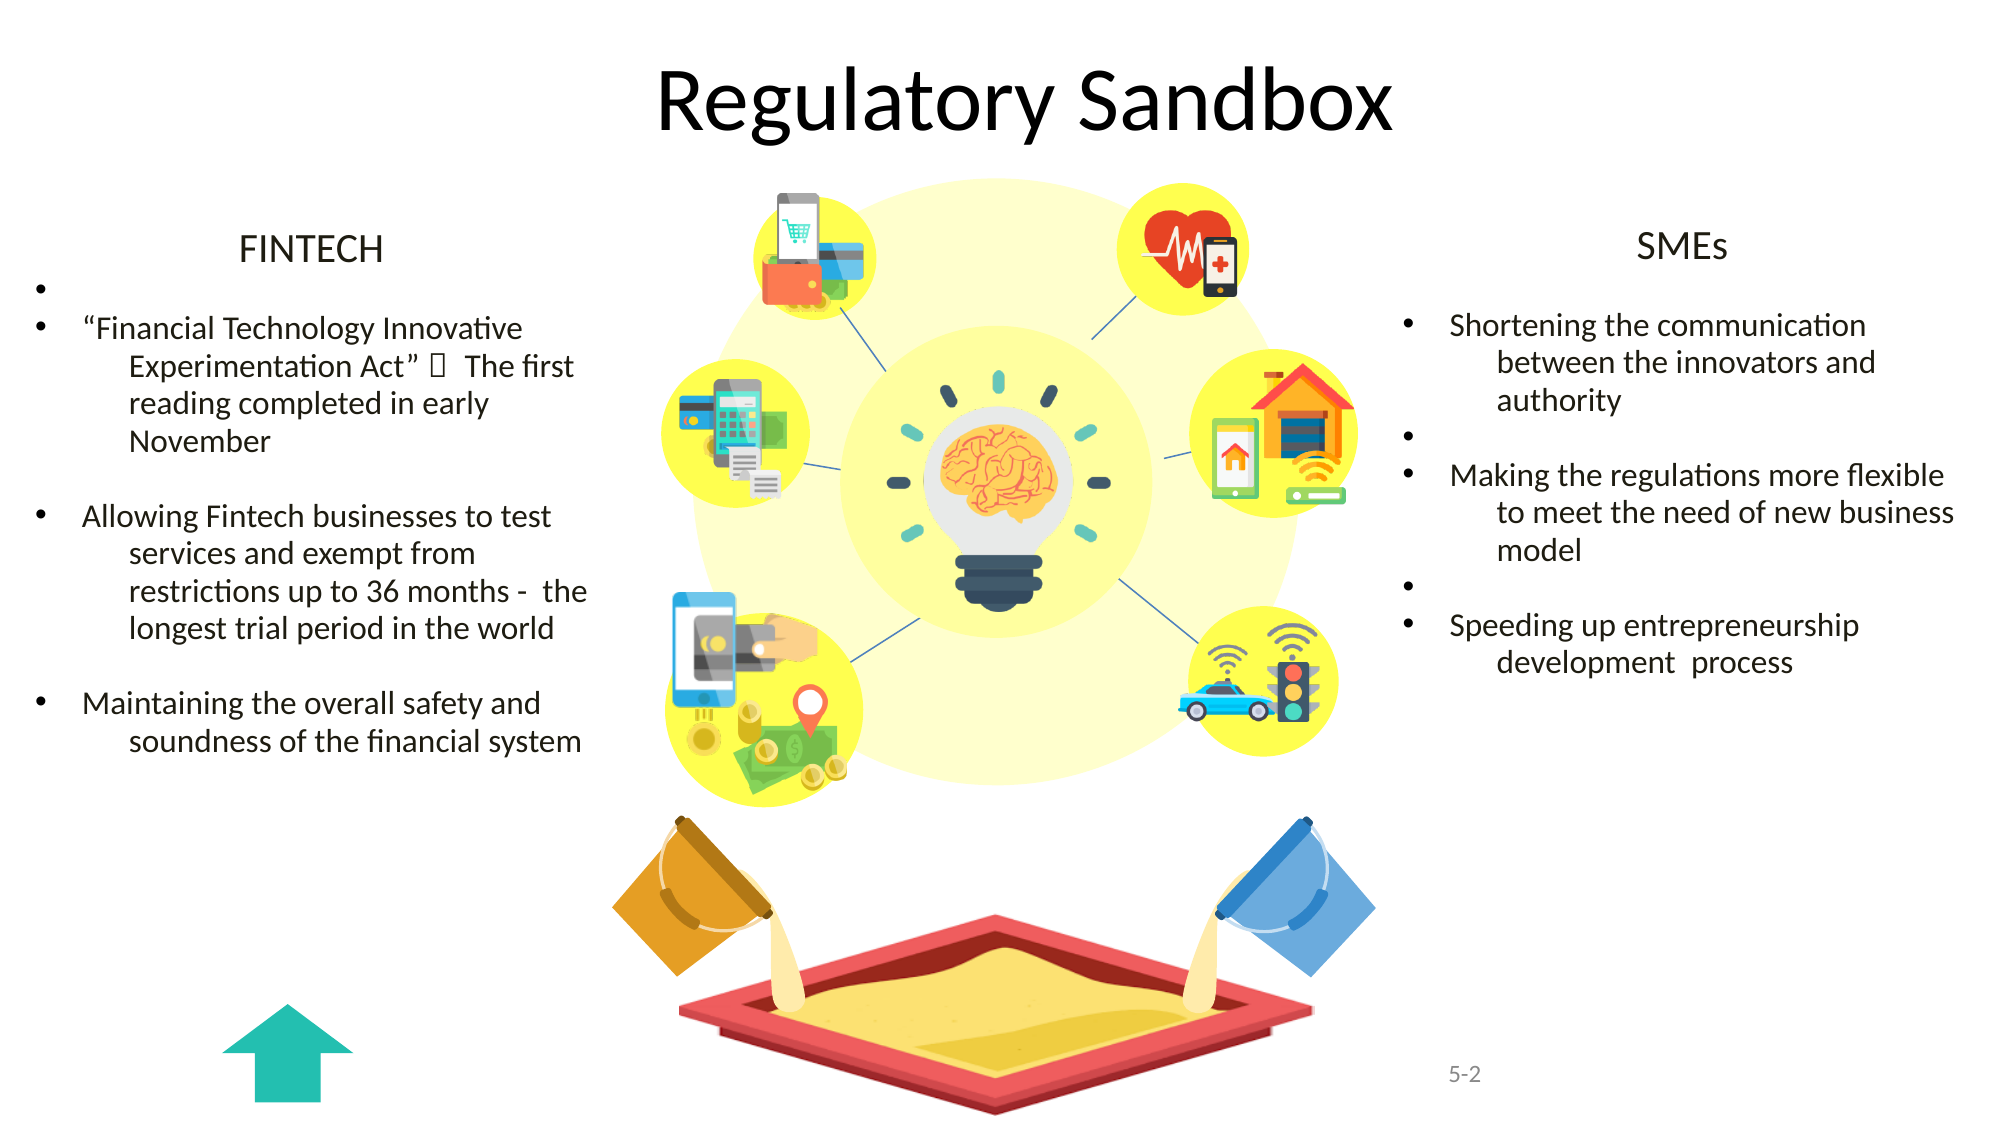

Regulatory Sandbox
SMEs
Shortening the communication between the innovators and authority
Making the regulations more flexible to meet the need of new business model
Speeding up entrepreneurship development process
FINTECH
“Financial Technology Innovative Experimentation Act”： The first reading completed in early November
Allowing Fintech businesses to test services and exempt from restrictions up to 36 months - the longest trial period in the world
Maintaining the overall safety and soundness of the financial system
5-2